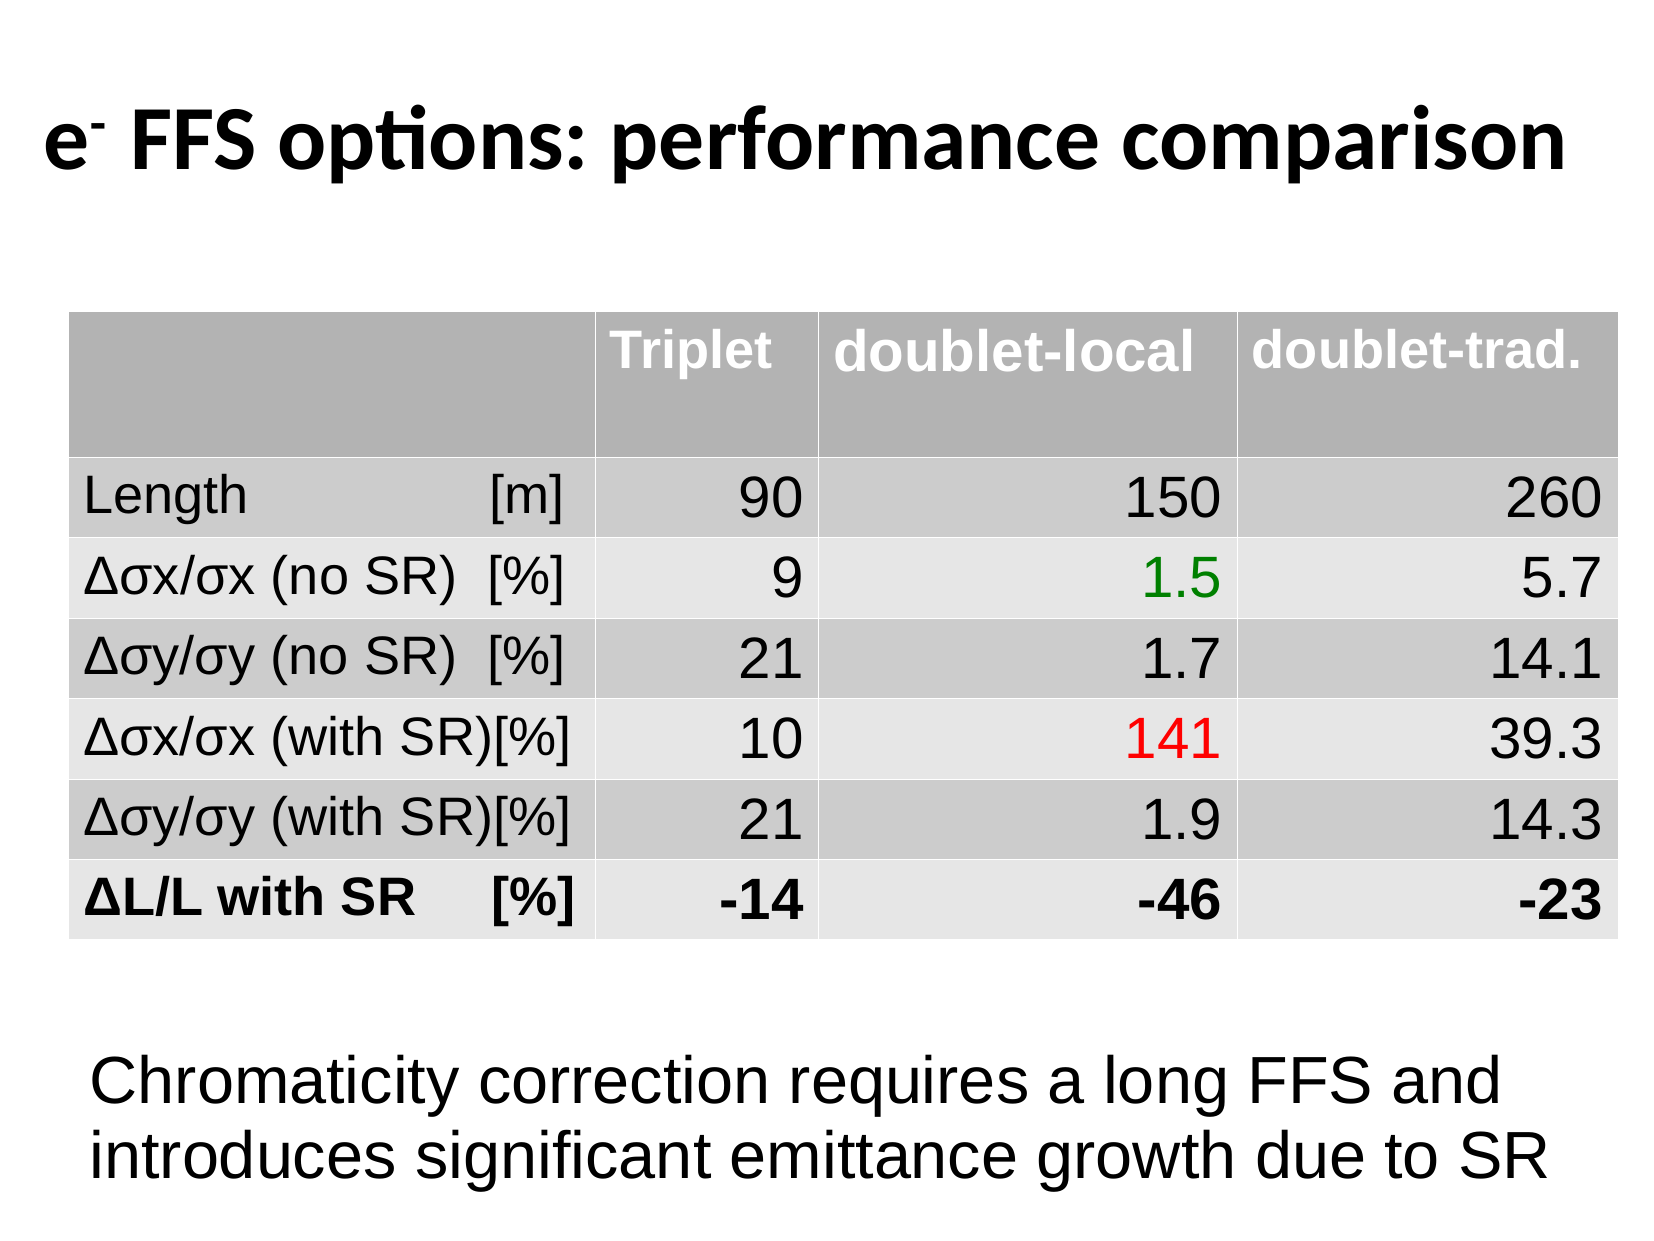

e- FFS options: performance comparison
| | Triplet | doublet-local | doublet-trad. |
| --- | --- | --- | --- |
| Length [m] | 90 | 150 | 260 |
| Δσx/σx (no SR) [%] | 9 | 1.5 | 5.7 |
| Δσy/σy (no SR) [%] | 21 | 1.7 | 14.1 |
| Δσx/σx (with SR)[%] | 10 | 141 | 39.3 |
| Δσy/σy (with SR)[%] | 21 | 1.9 | 14.3 |
| ΔL/L with SR [%] | -14 | -46 | -23 |
Chromaticity correction requires a long FFS and
introduces significant emittance growth due to SR